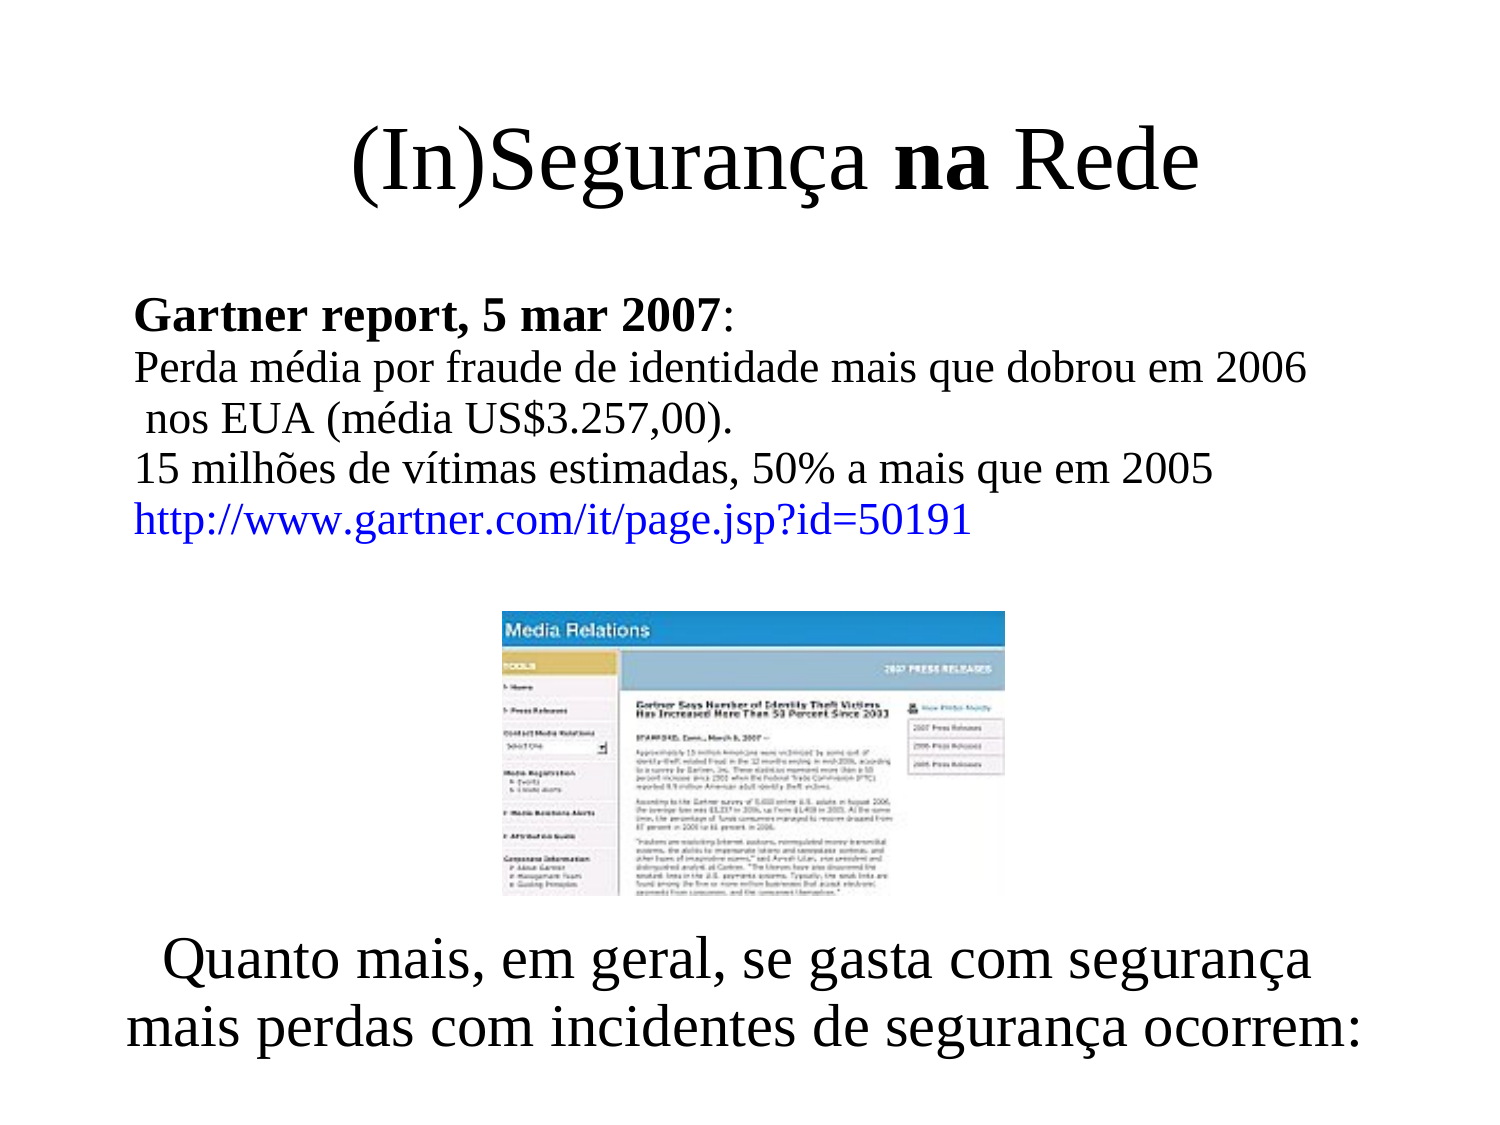

# (In)Segurança na Rede
Gartner report, 5 mar 2007:
Perda média por fraude de identidade mais que dobrou em 2006
 nos EUA (média US$3.257,00).
15 milhões de vítimas estimadas, 50% a mais que em 2005
http://www.gartner.com/it/page.jsp?id=50191
Quanto mais, em geral, se gasta com segurança
mais perdas com incidentes de segurança ocorrem: